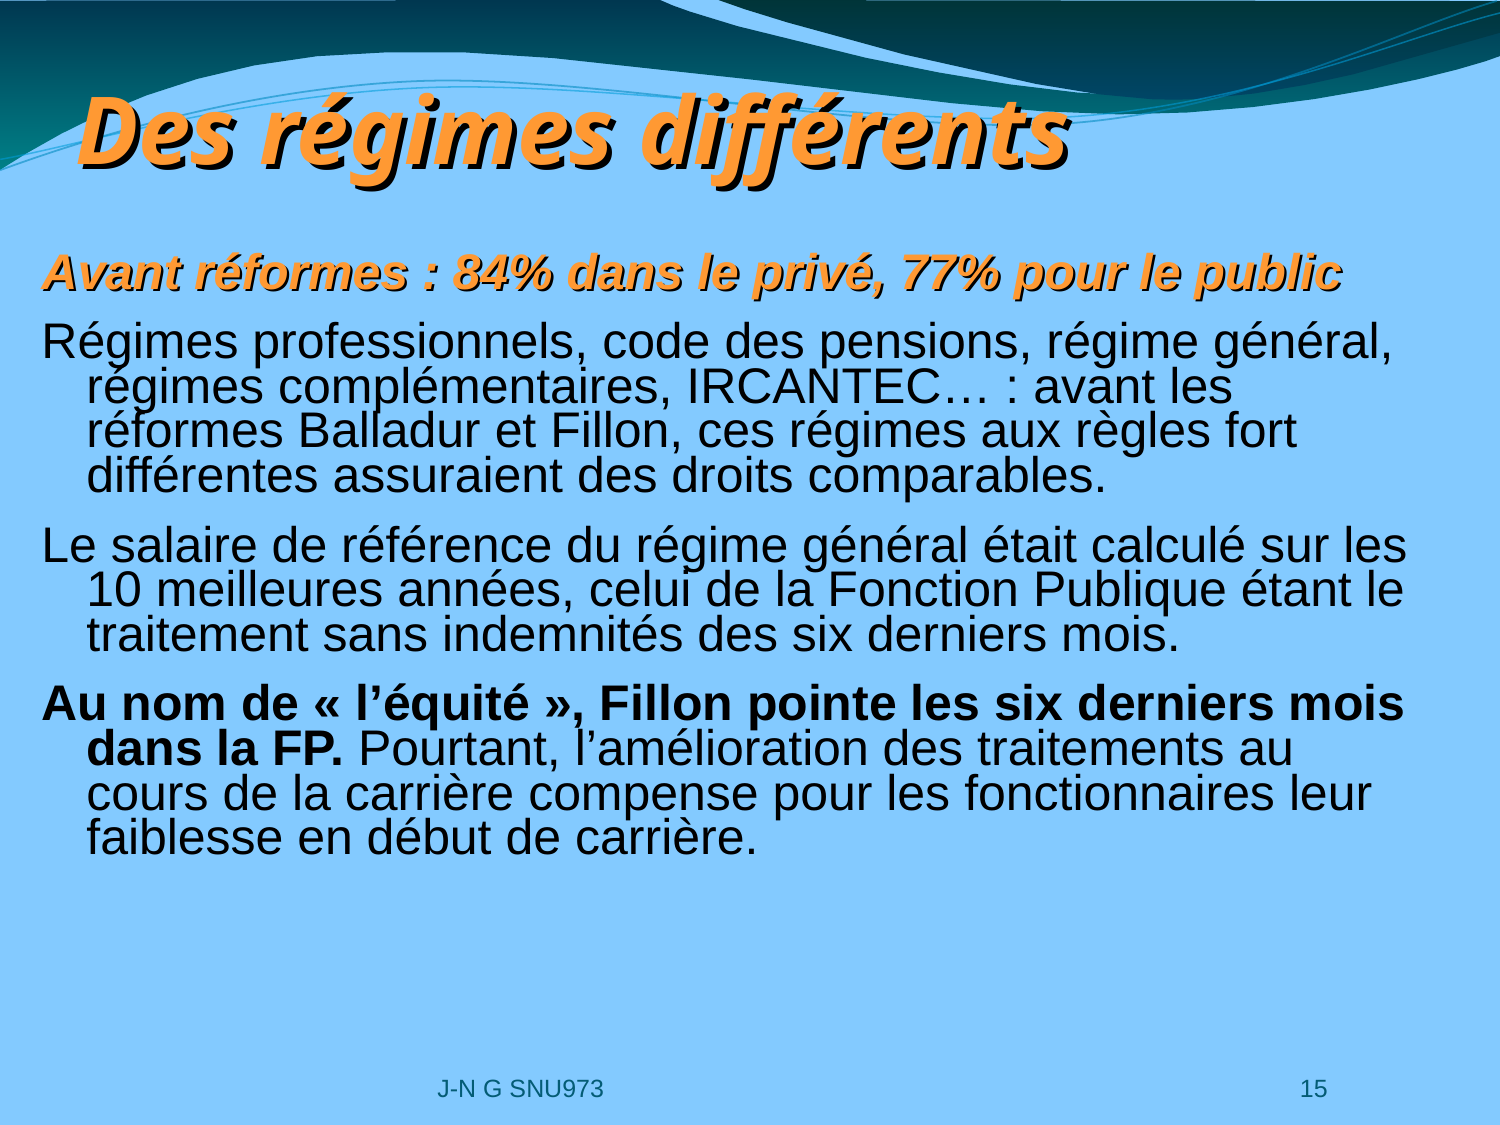

# Des régimes différents
Avant réformes : 84% dans le privé, 77% pour le public
Régimes professionnels, code des pensions, régime général, régimes complémentaires, IRCANTEC… : avant les réformes Balladur et Fillon, ces régimes aux règles fort différentes assuraient des droits comparables.
Le salaire de référence du régime général était calculé sur les 10 meilleures années, celui de la Fonction Publique étant le traitement sans indemnités des six derniers mois.
Au nom de « l’équité », Fillon pointe les six derniers mois dans la FP. Pourtant, l’amélioration des traitements au cours de la carrière compense pour les fonctionnaires leur faiblesse en début de carrière.
J-N G SNU973